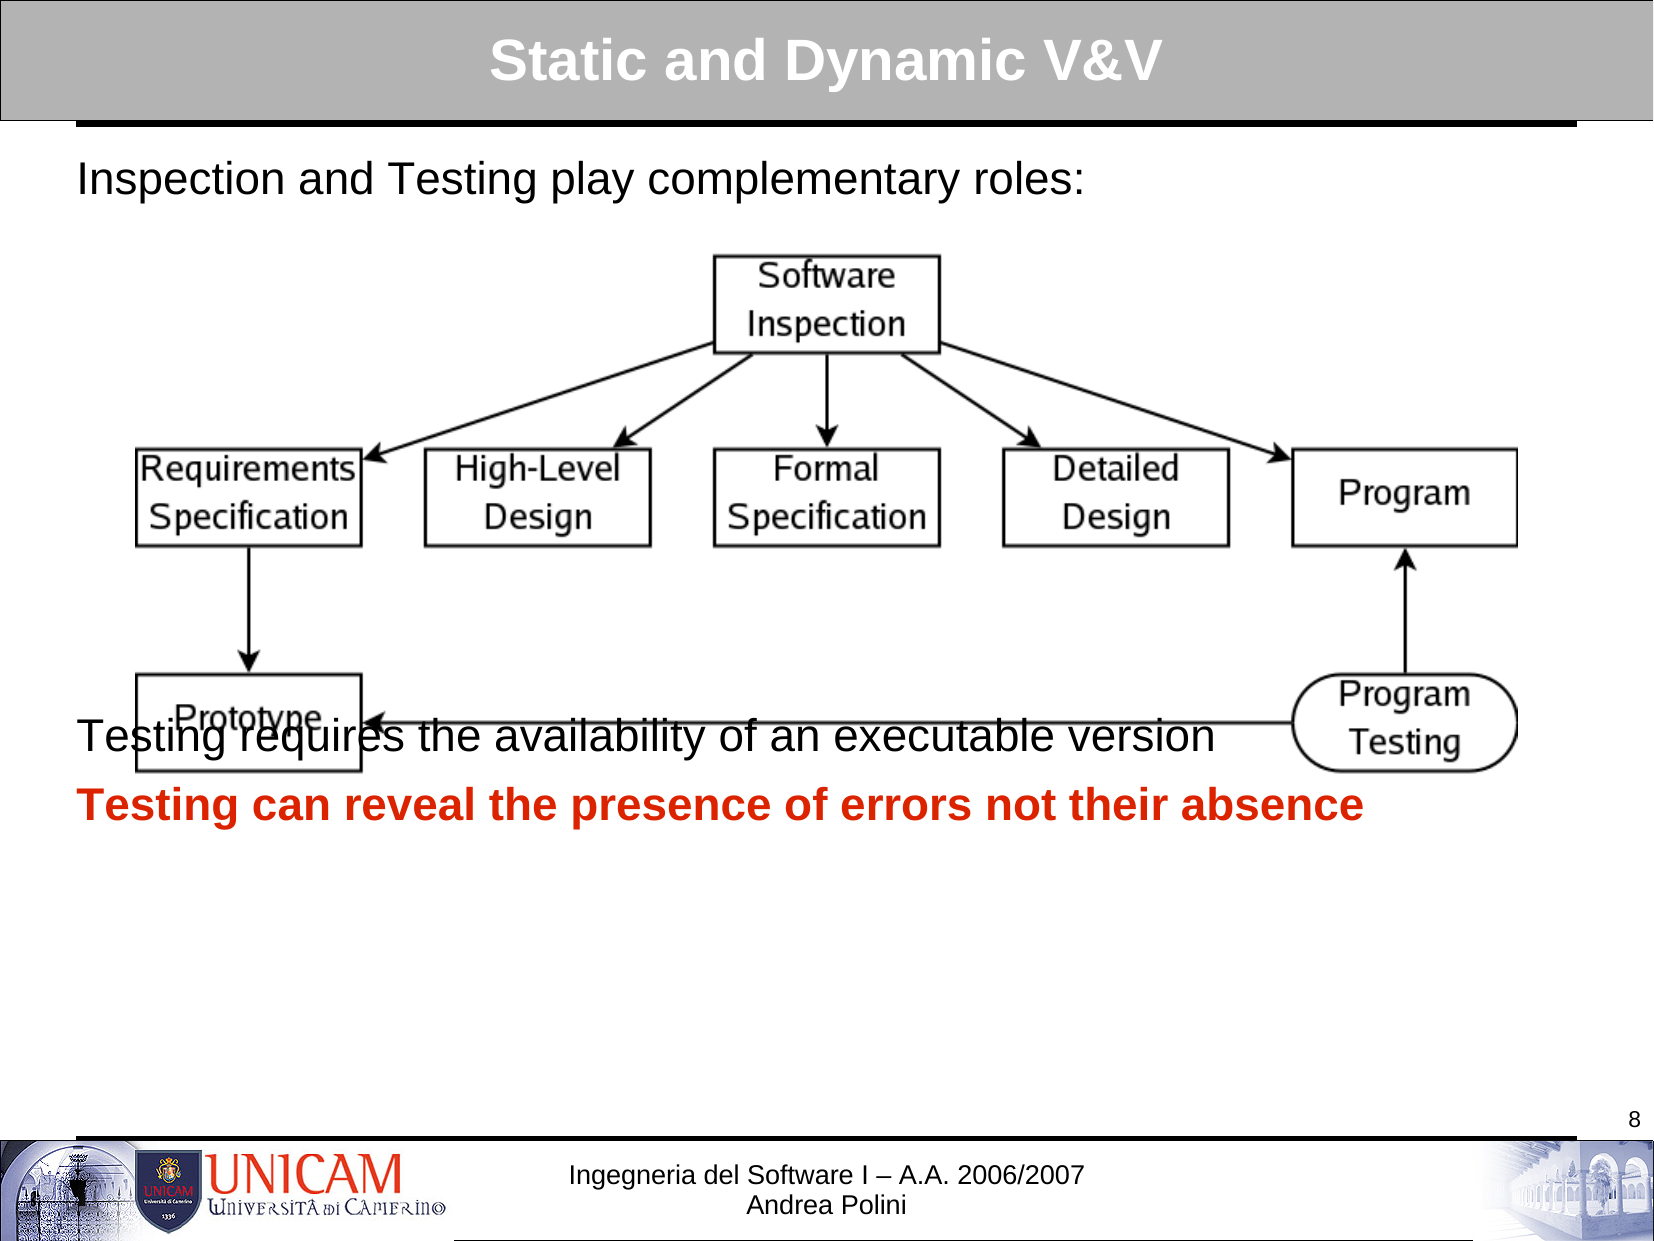

# Static and Dynamic V&V
Inspection and Testing play complementary roles:
Testing requires the availability of an executable version
Testing can reveal the presence of errors not their absence
8